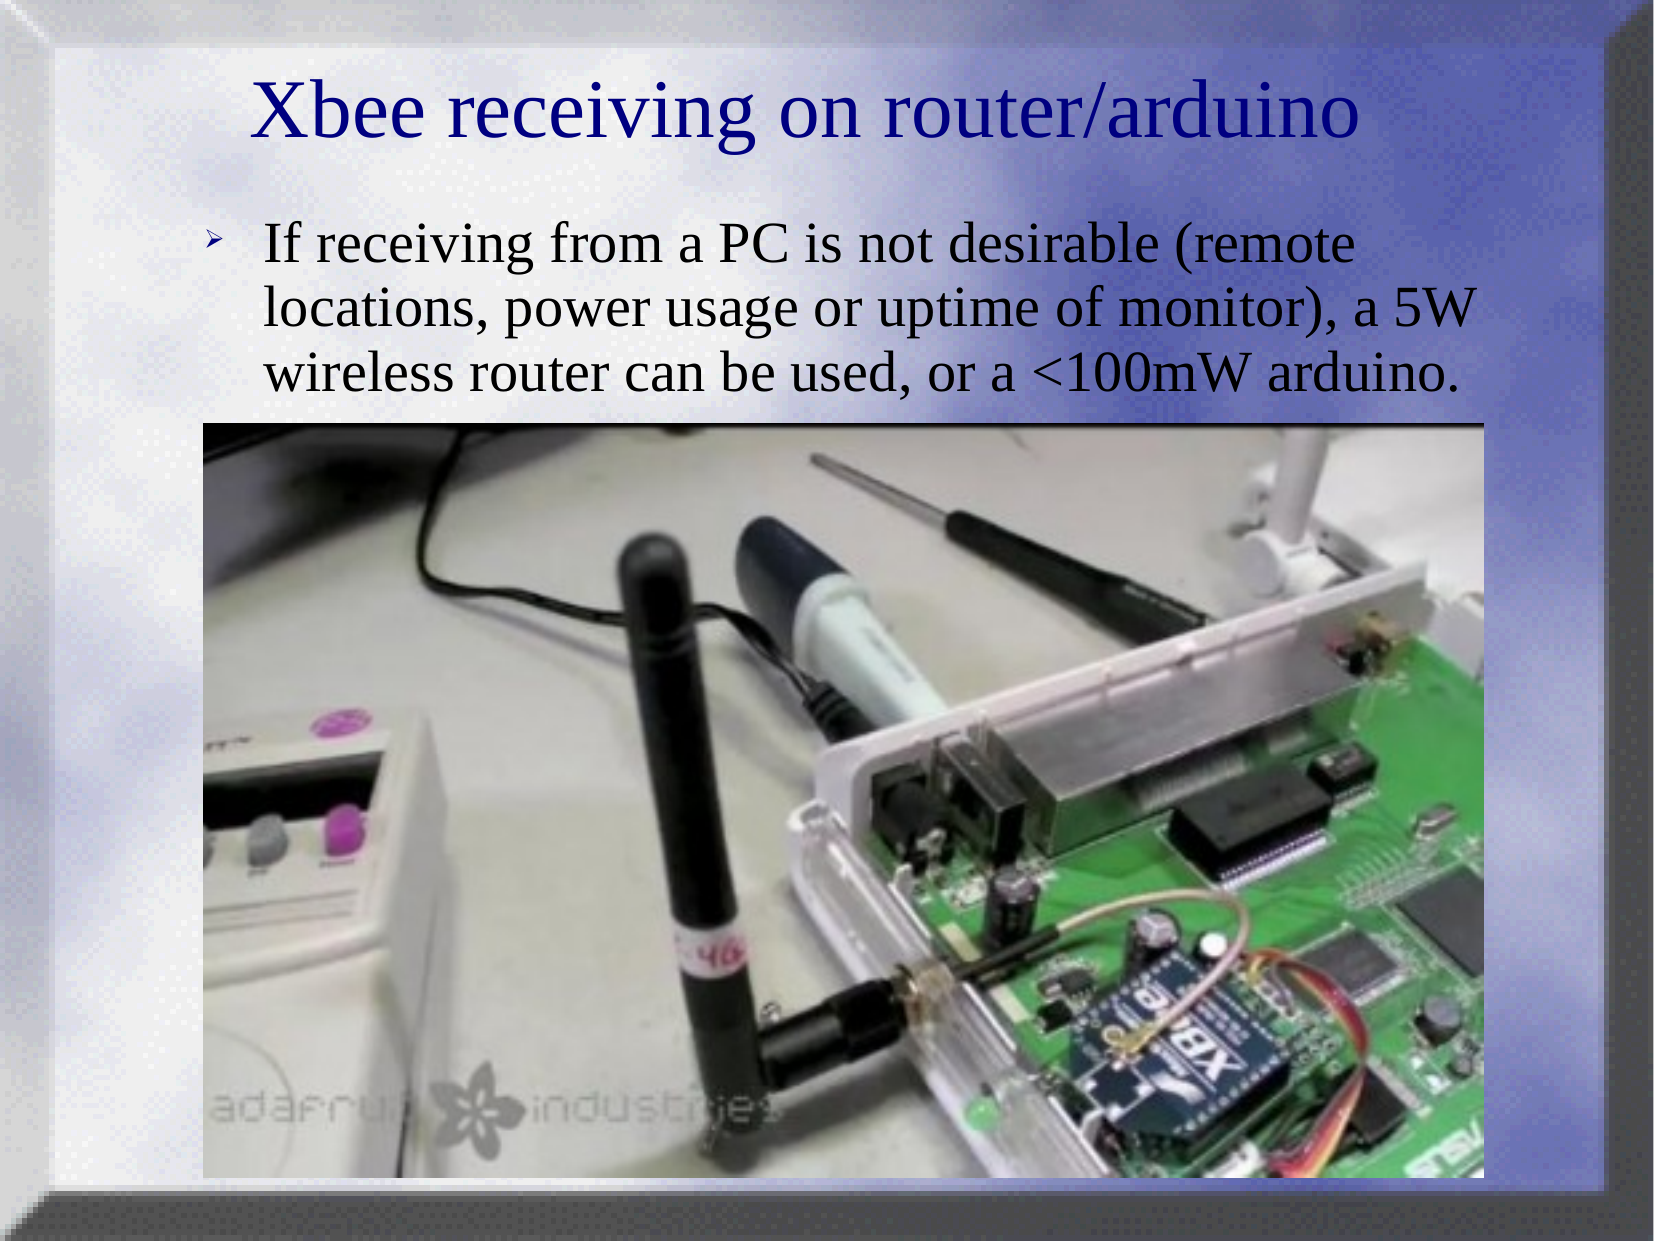

# Xbee receiving on router/arduino
If receiving from a PC is not desirable (remote locations, power usage or uptime of monitor), a 5W wireless router can be used, or a <100mW arduino.